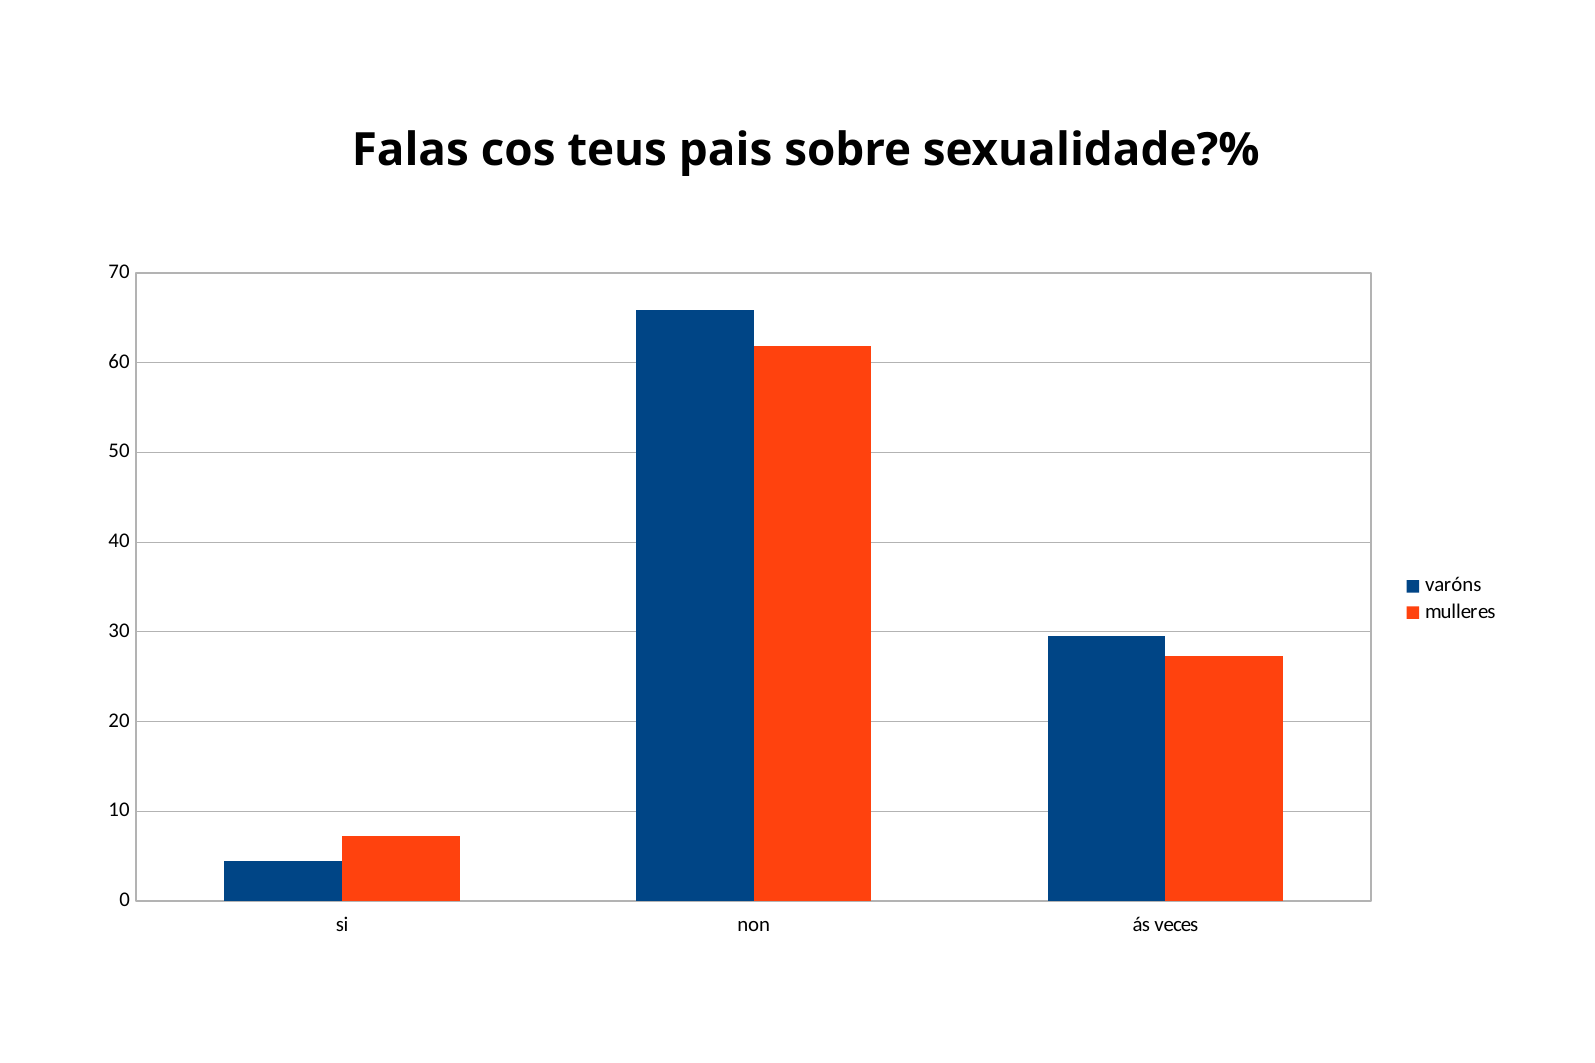

# Falas cos teus pais sobre sexualidade?%
### Chart
| Category | varóns | mulleres |
|---|---|---|
| si | 4.5 | 7.27 |
| non | 65.9 | 61.81 |
| ás veces | 29.5 | 27.27 |